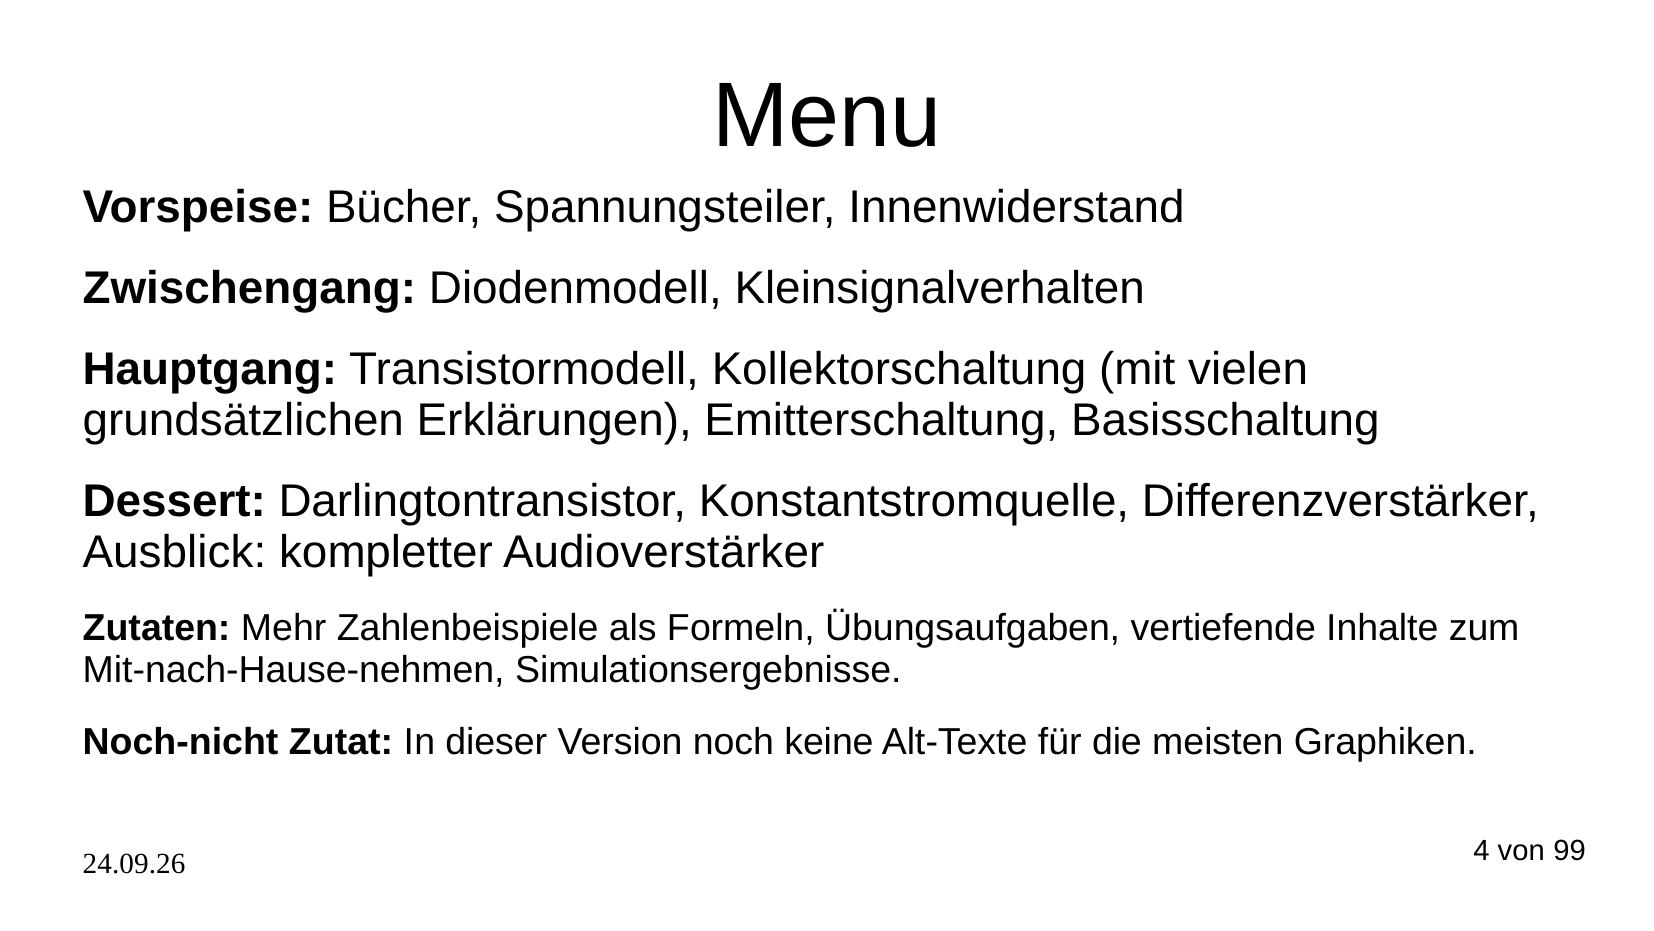

# Menu
Vorspeise: Bücher, Spannungsteiler, Innenwiderstand
Zwischengang: Diodenmodell, Kleinsignalverhalten
Hauptgang: Transistormodell, Kollektorschaltung (mit vielen grundsätzlichen Erklärungen), Emitterschaltung, Basisschaltung
Dessert: Darlingtontransistor, Konstantstromquelle, Differenzverstärker, Ausblick: kompletter Audioverstärker
Zutaten: Mehr Zahlenbeispiele als Formeln, Übungsaufgaben, vertiefende Inhalte zum Mit-nach-Hause-nehmen, Simulationsergebnisse.
Noch-nicht Zutat: In dieser Version noch keine Alt-Texte für die meisten Graphiken.
4